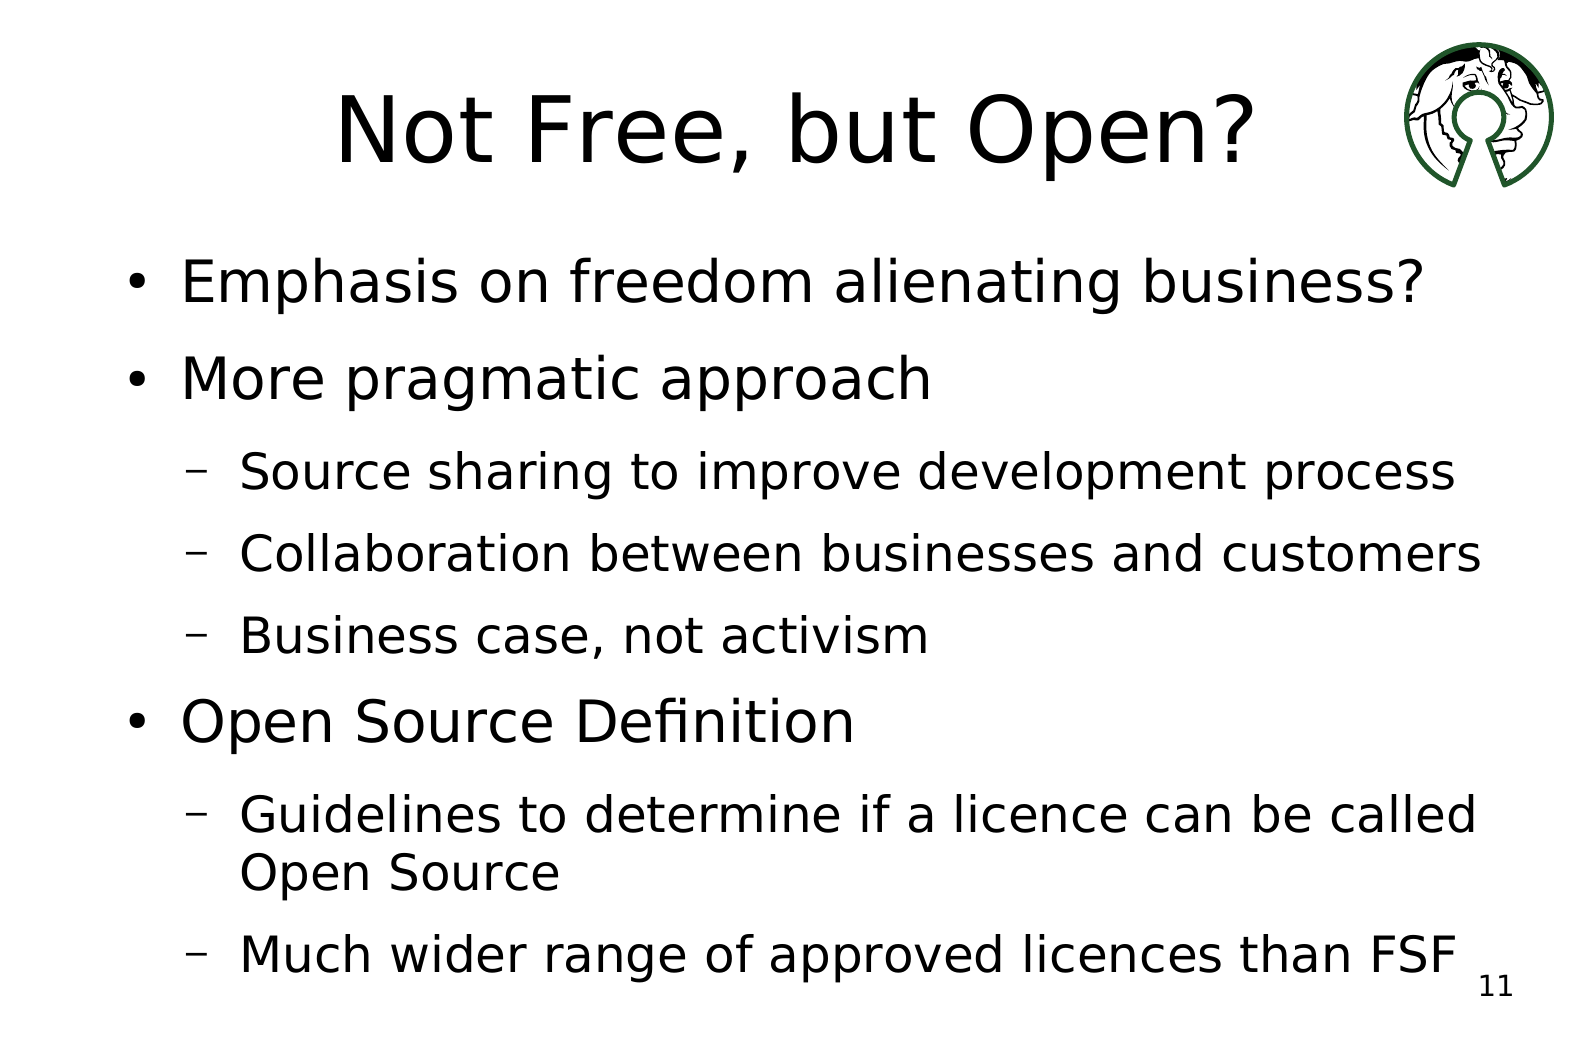

# Not Free, but Open?
Emphasis on freedom alienating business?
More pragmatic approach
Source sharing to improve development process
Collaboration between businesses and customers
Business case, not activism
Open Source Definition
Guidelines to determine if a licence can be called Open Source
Much wider range of approved licences than FSF
11